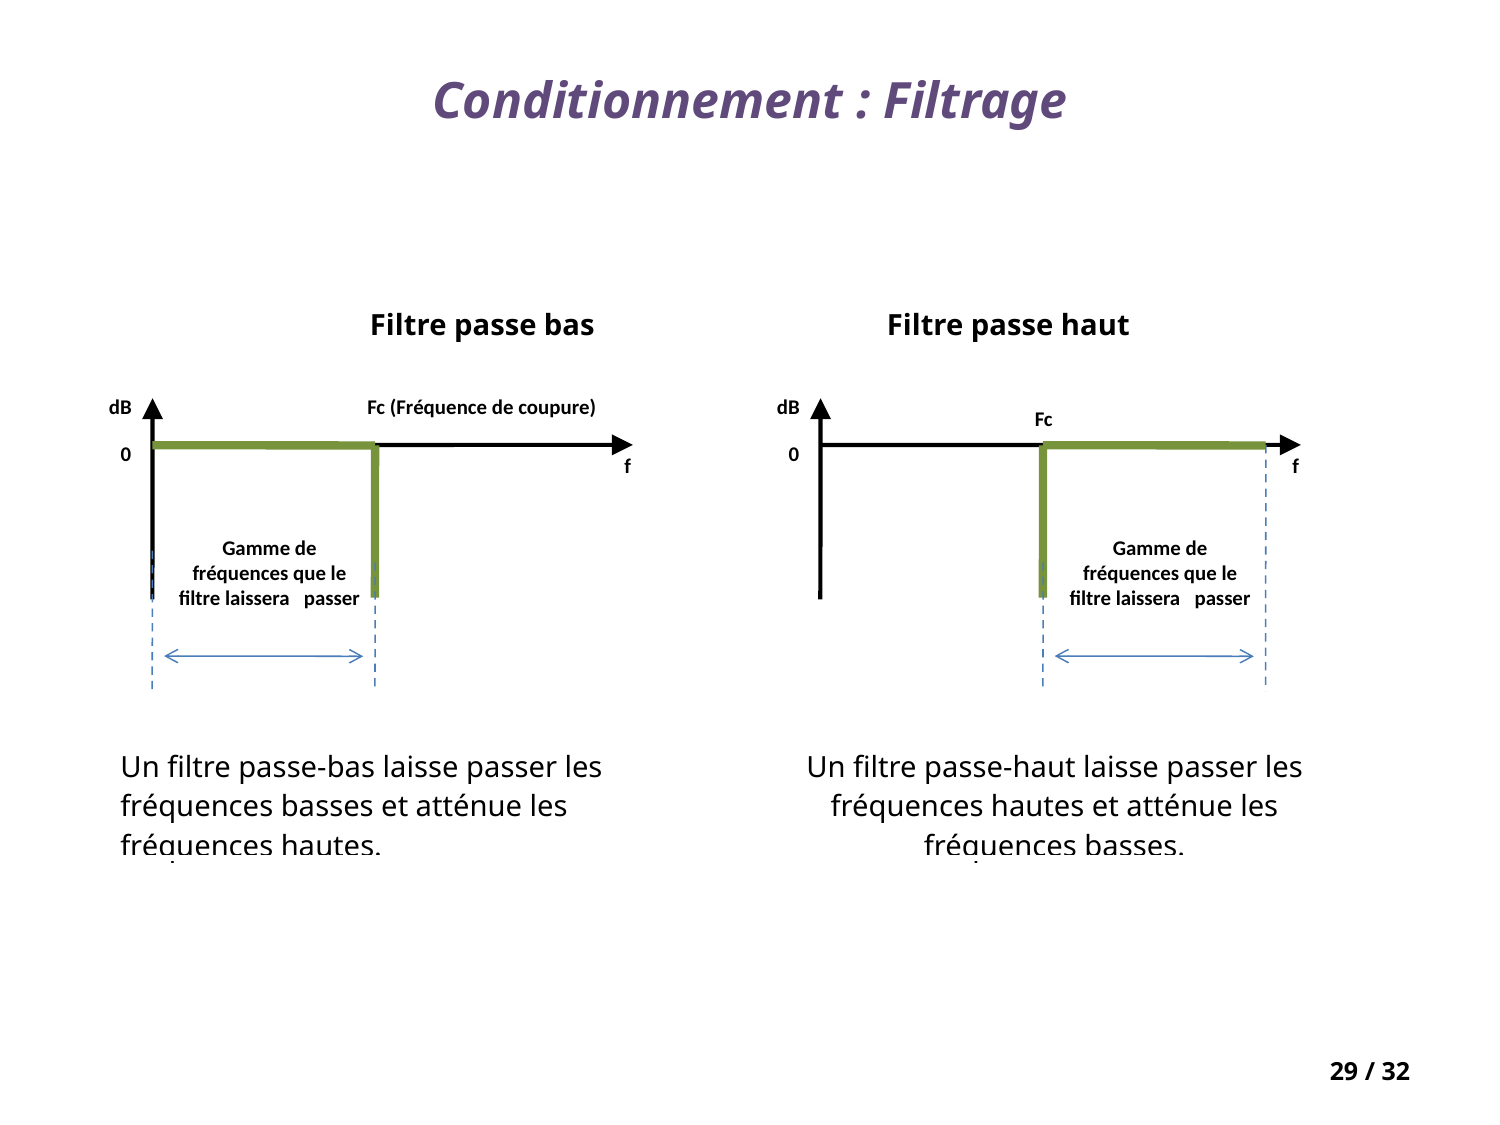

# Conditionnement : Filtrage
Filtre passe bas				Filtre passe haut
dB
Fc (Fréquence de coupure)
dB
Fc
0
0
f
f
Gamme de fréquences que le filtre laissera passer
Gamme de fréquences que le filtre laissera passer
| Un filtre passe-bas laisse passer les fréquences basses et atténue les fréquences hautes. | Un filtre passe-haut laisse passer les fréquences hautes et atténue les fréquences basses. |
| --- | --- |